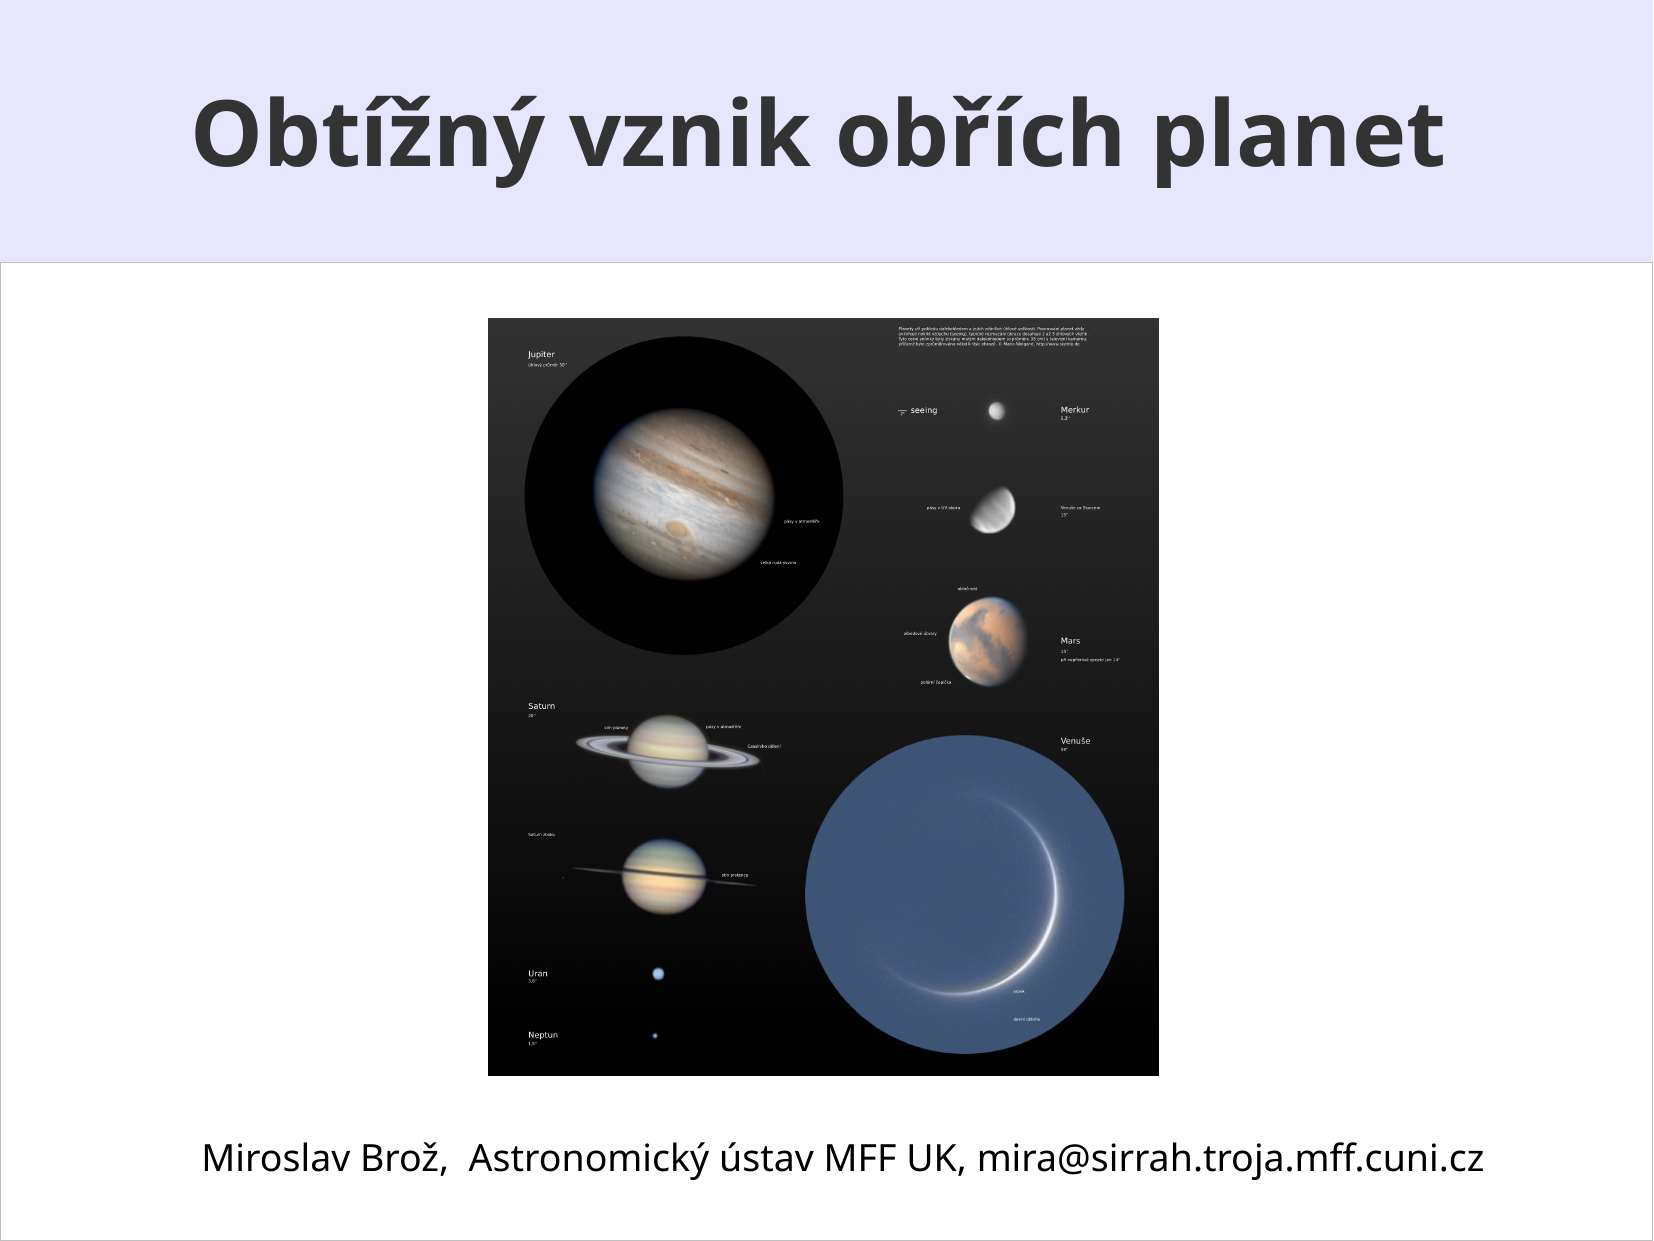

# Obtížný vznik obřích planet
Miroslav Brož, Astronomický ústav MFF UK, mira@sirrah.troja.mff.cuni.cz